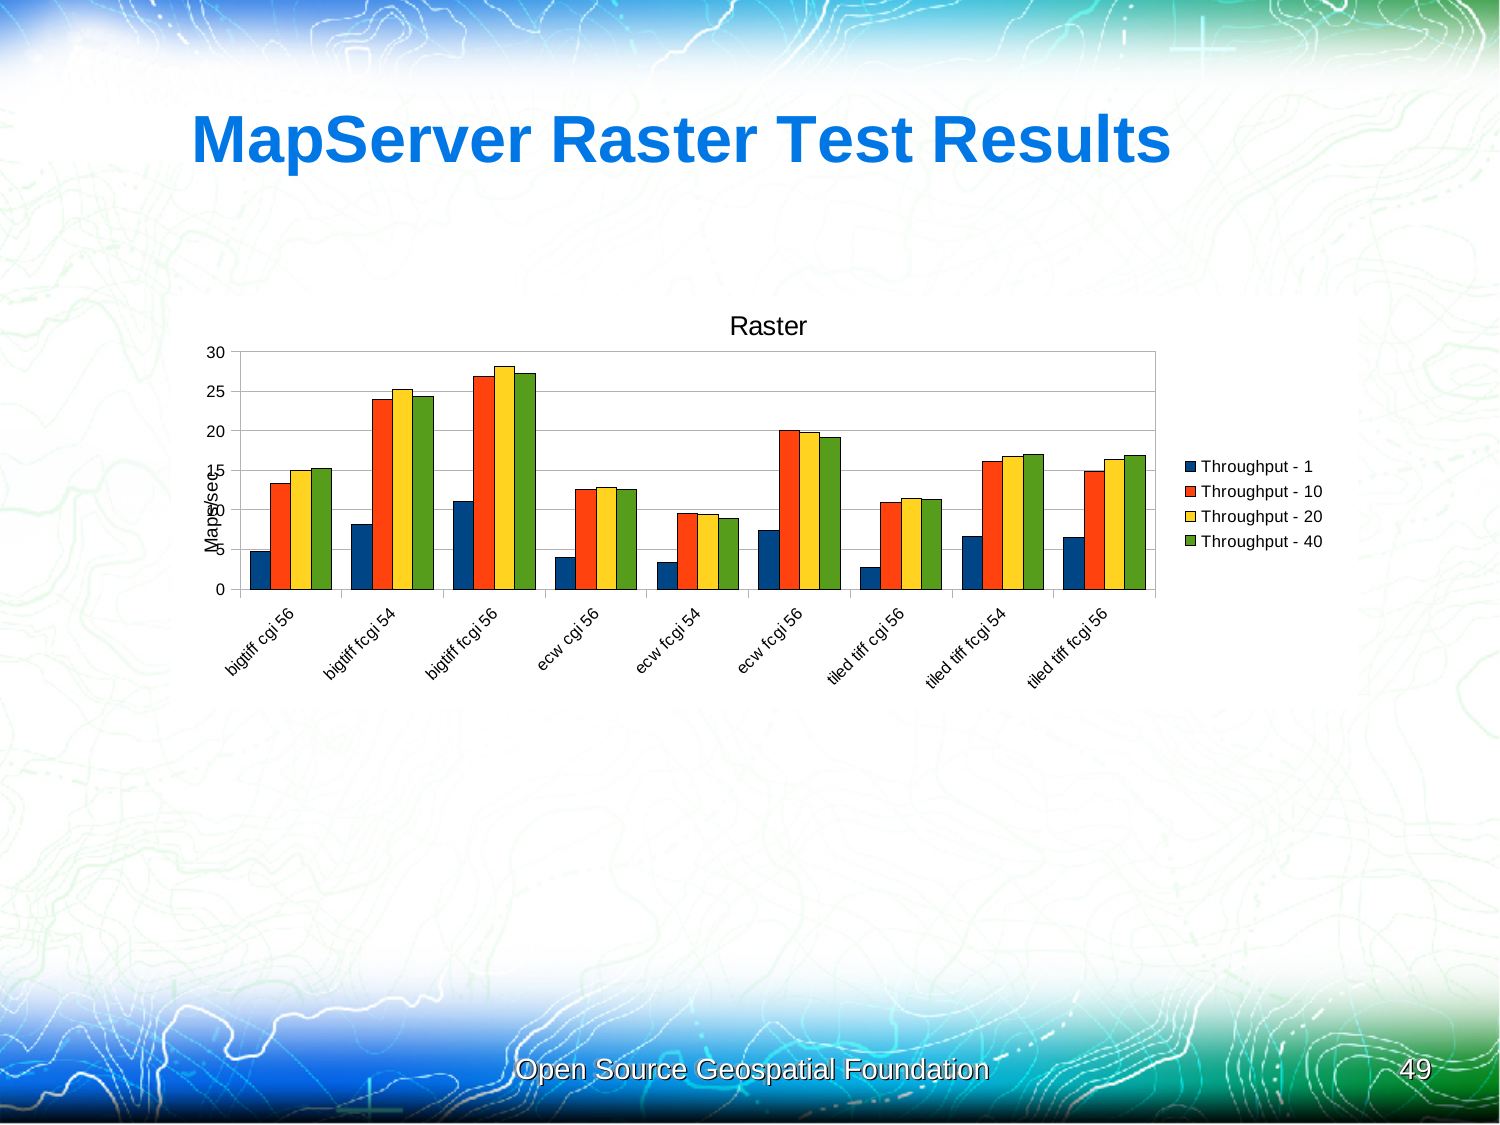

# MapServer Raster Test Results
### Chart: Raster
| Category | Throughput - 1 | Throughput - 10 | Throughput - 20 | Throughput - 40 |
|---|---|---|---|---|
| bigtiff cgi 56 | 4.8 | 13.3 | 15.0 | 15.2 |
| bigtiff fcgi 54 | 8.2 | 24.0 | 25.2 | 24.3 |
| bigtiff fcgi 56 | 11.1 | 26.9 | 28.1 | 27.3 |
| ecw cgi 56 | 4.0 | 12.6 | 12.8 | 12.6 |
| ecw fcgi 54 | 3.3 | 9.6 | 9.4 | 8.9 |
| ecw fcgi 56 | 7.4 | 20.0 | 19.8 | 19.1 |
| tiled tiff cgi 56 | 2.7 | 11.0 | 11.4 | 11.3 |
| tiled tiff fcgi 54 | 6.6 | 16.1 | 16.7 | 17.0 |
| tiled tiff fcgi 56 | 6.5 | 14.9 | 16.4 | 16.9 |Open Source Geospatial Foundation
49